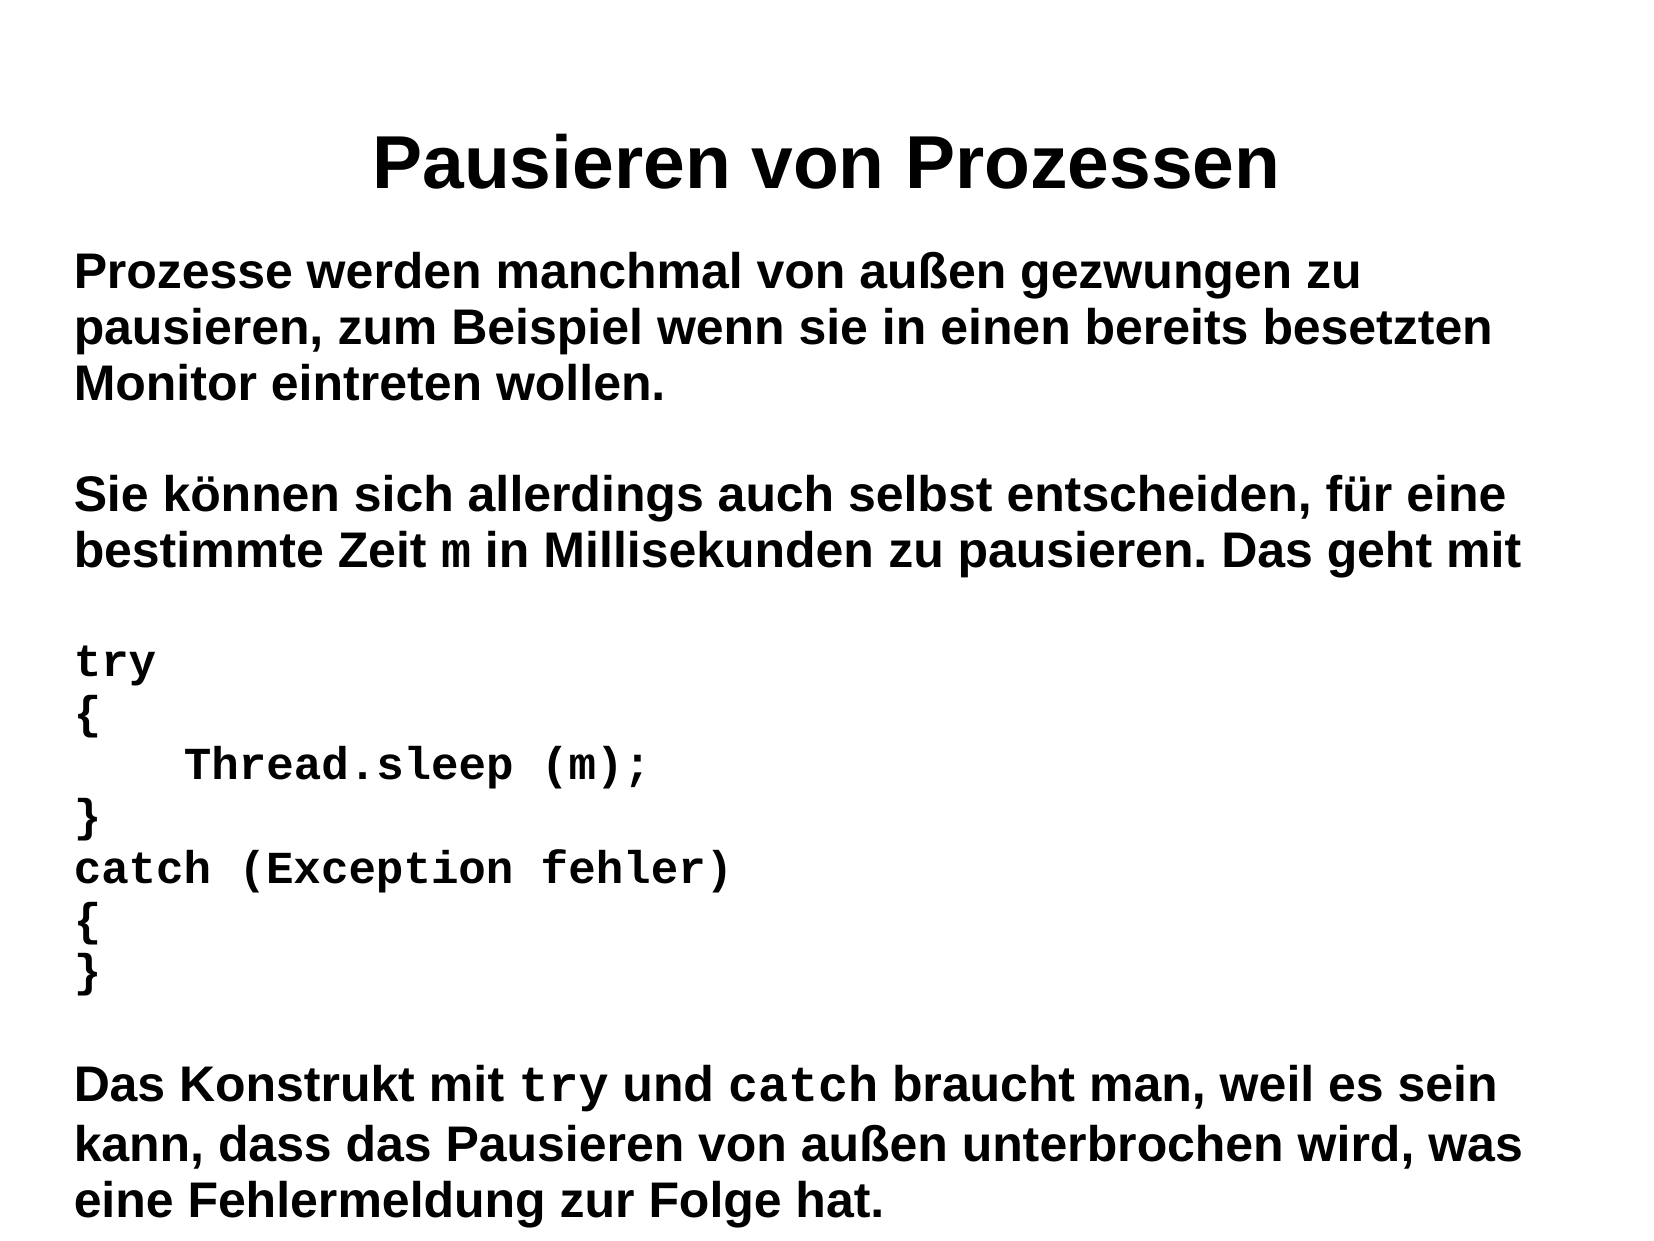

# Pausieren von Prozessen
Prozesse werden manchmal von außen gezwungen zu pausieren, zum Beispiel wenn sie in einen bereits besetzten Monitor eintreten wollen.
Sie können sich allerdings auch selbst entscheiden, für eine bestimmte Zeit m in Millisekunden zu pausieren. Das geht mit
try
{
 Thread.sleep (m);
}
catch (Exception fehler)
{
}
Das Konstrukt mit try und catch braucht man, weil es sein kann, dass das Pausieren von außen unterbrochen wird, was eine Fehlermeldung zur Folge hat.